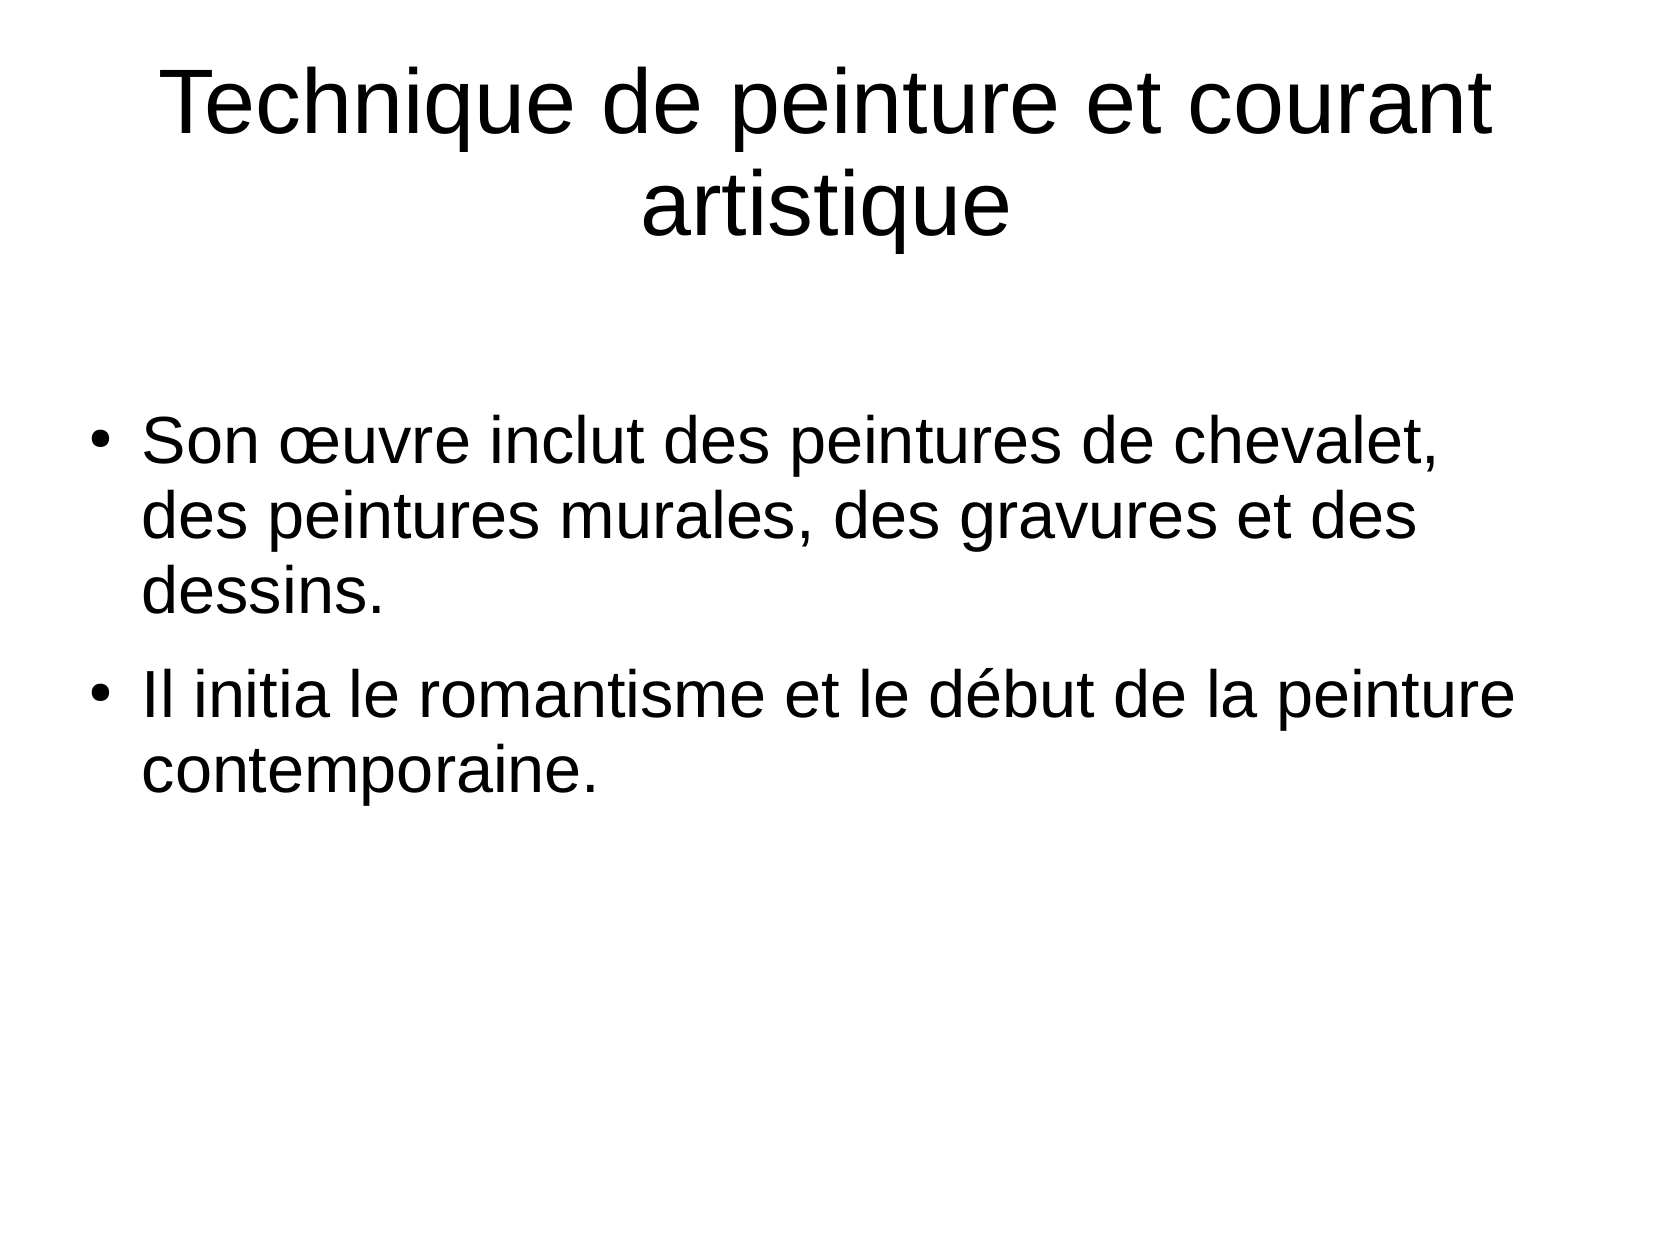

# Technique de peinture et courant artistique
Son œuvre inclut des peintures de chevalet, des peintures murales, des gravures et des dessins.
Il initia le romantisme et le début de la peinture contemporaine.